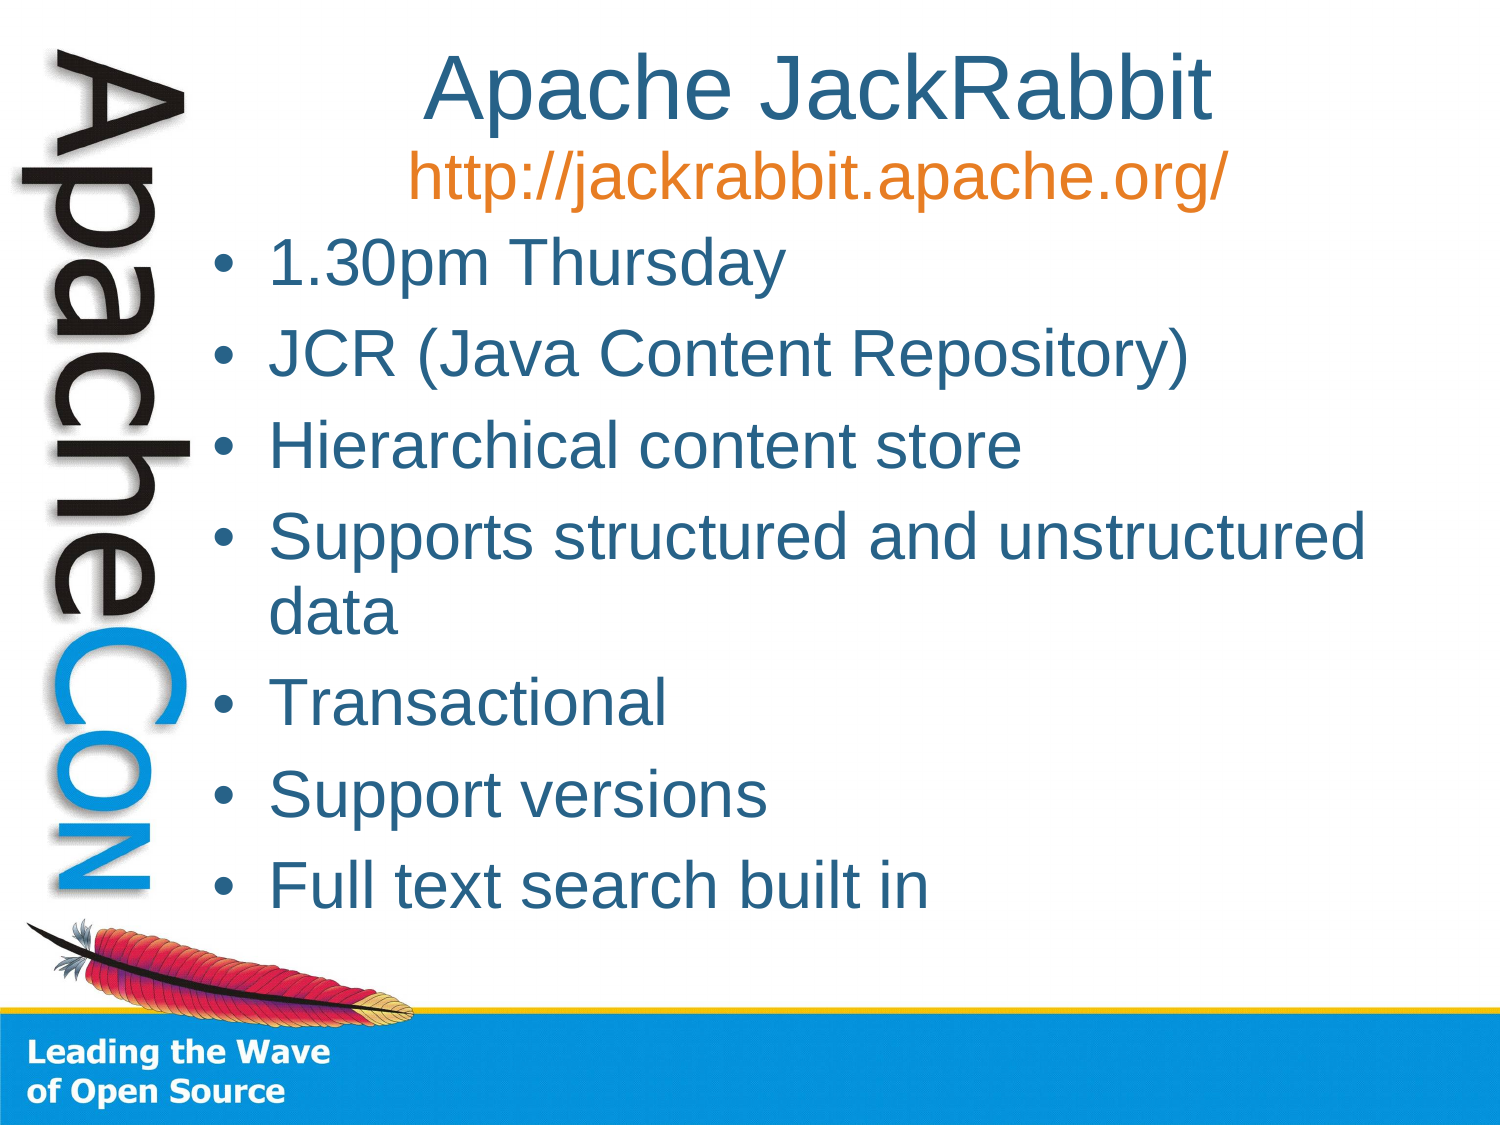

# Apache JackRabbit http://jackrabbit.apache.org/
1.30pm Thursday
JCR (Java Content Repository)
Hierarchical content store
Supports structured and unstructured data
Transactional
Support versions
Full text search built in